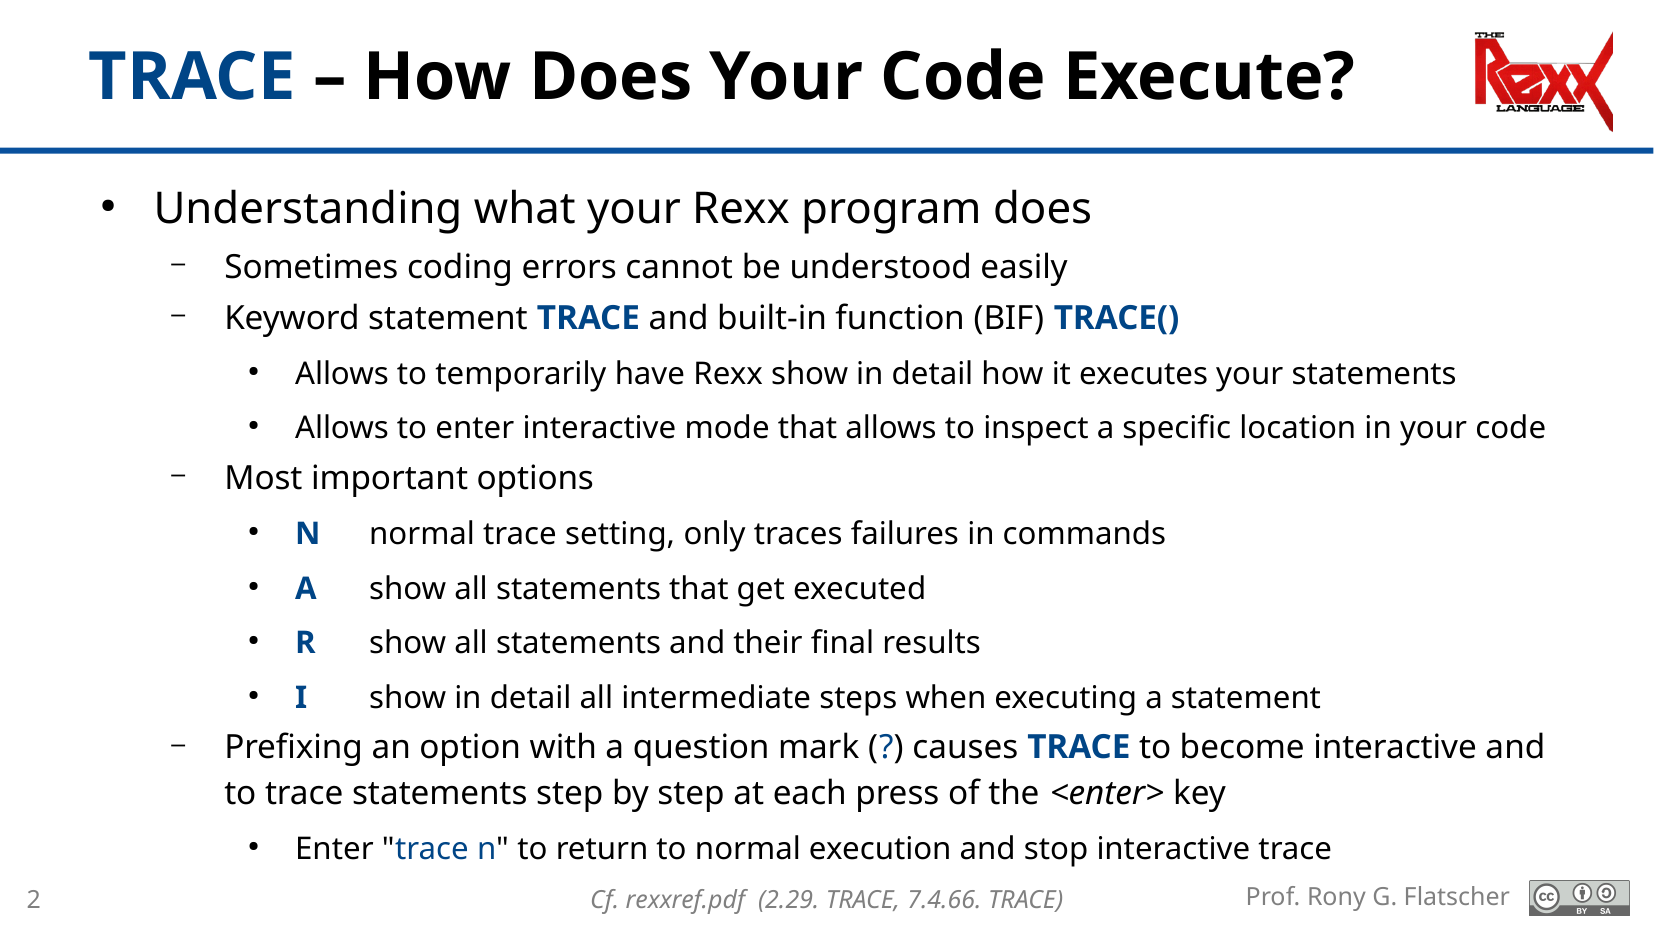

# TRACE – How Does Your Code Execute?
Understanding what your Rexx program does
Sometimes coding errors cannot be understood easily
Keyword statement TRACE and built-in function (BIF) TRACE()
Allows to temporarily have Rexx show in detail how it executes your statements
Allows to enter interactive mode that allows to inspect a specific location in your code
Most important options
N	normal trace setting, only traces failures in commands
A	show all statements that get executed
R	show all statements and their final results
I	show in detail all intermediate steps when executing a statement
Prefixing an option with a question mark (?) causes TRACE to become interactive and to trace statements step by step at each press of the <enter> key
Enter "trace n" to return to normal execution and stop interactive trace
Cf. rexxref.pdf (2.29. TRACE, 7.4.66. TRACE)